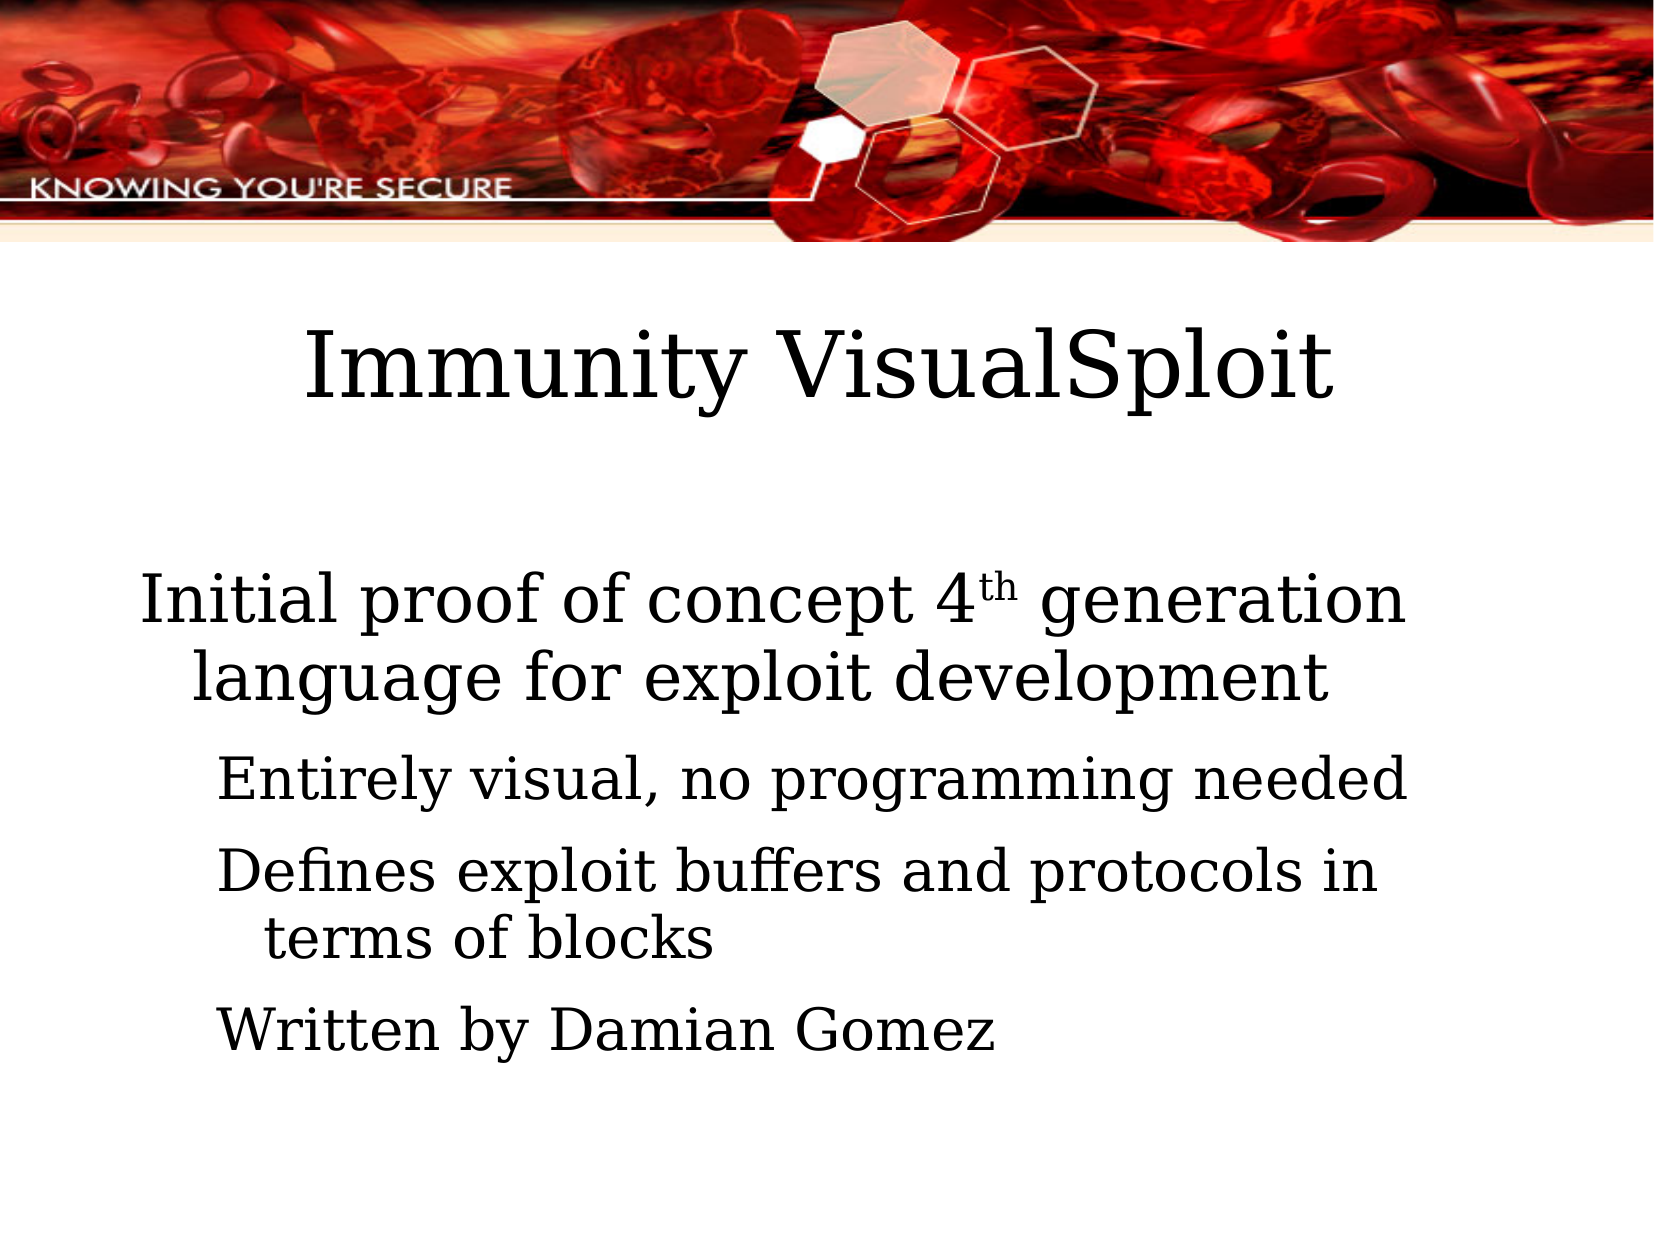

# Immunity VisualSploit
Initial proof of concept 4th generation language for exploit development
Entirely visual, no programming needed
Defines exploit buffers and protocols in terms of blocks
Written by Damian Gomez